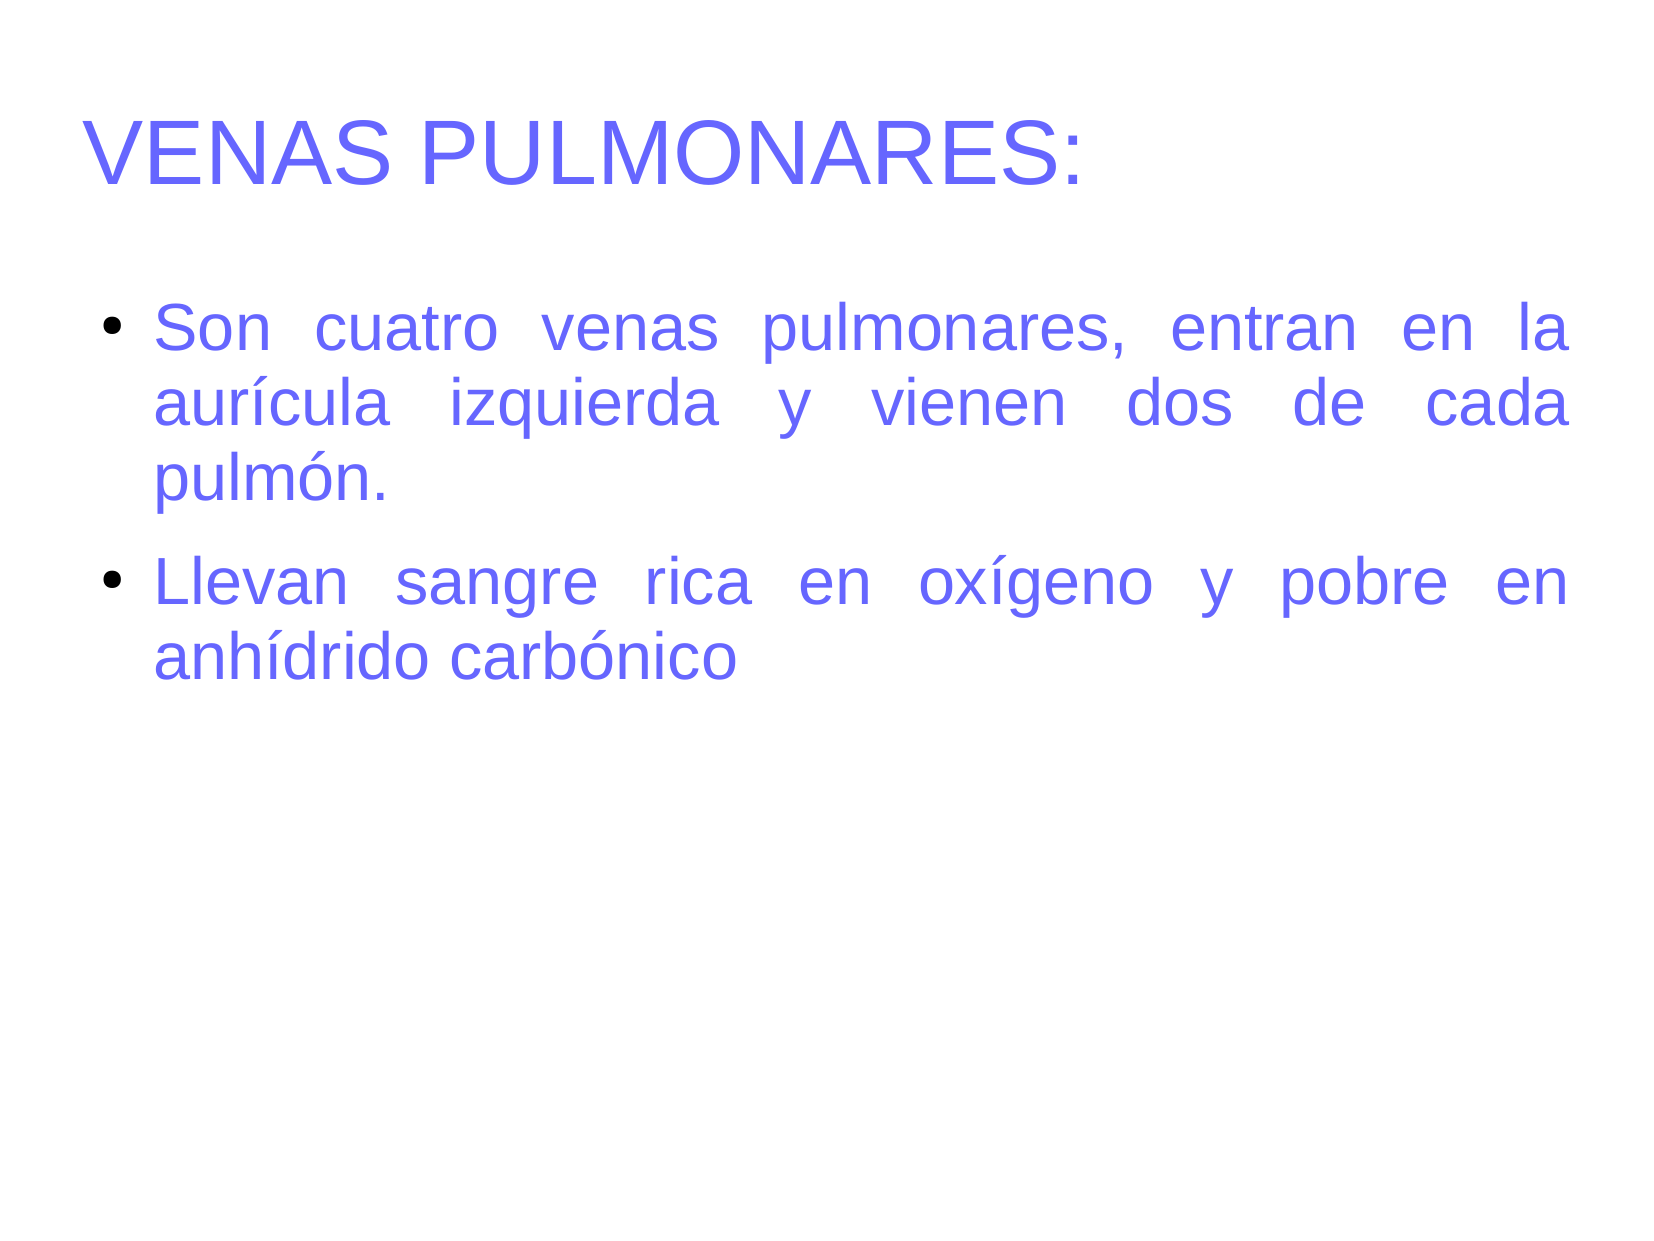

# VENAS PULMONARES:
Son cuatro venas pulmonares, entran en la aurícula izquierda y vienen dos de cada pulmón.
Llevan sangre rica en oxígeno y pobre en anhídrido carbónico